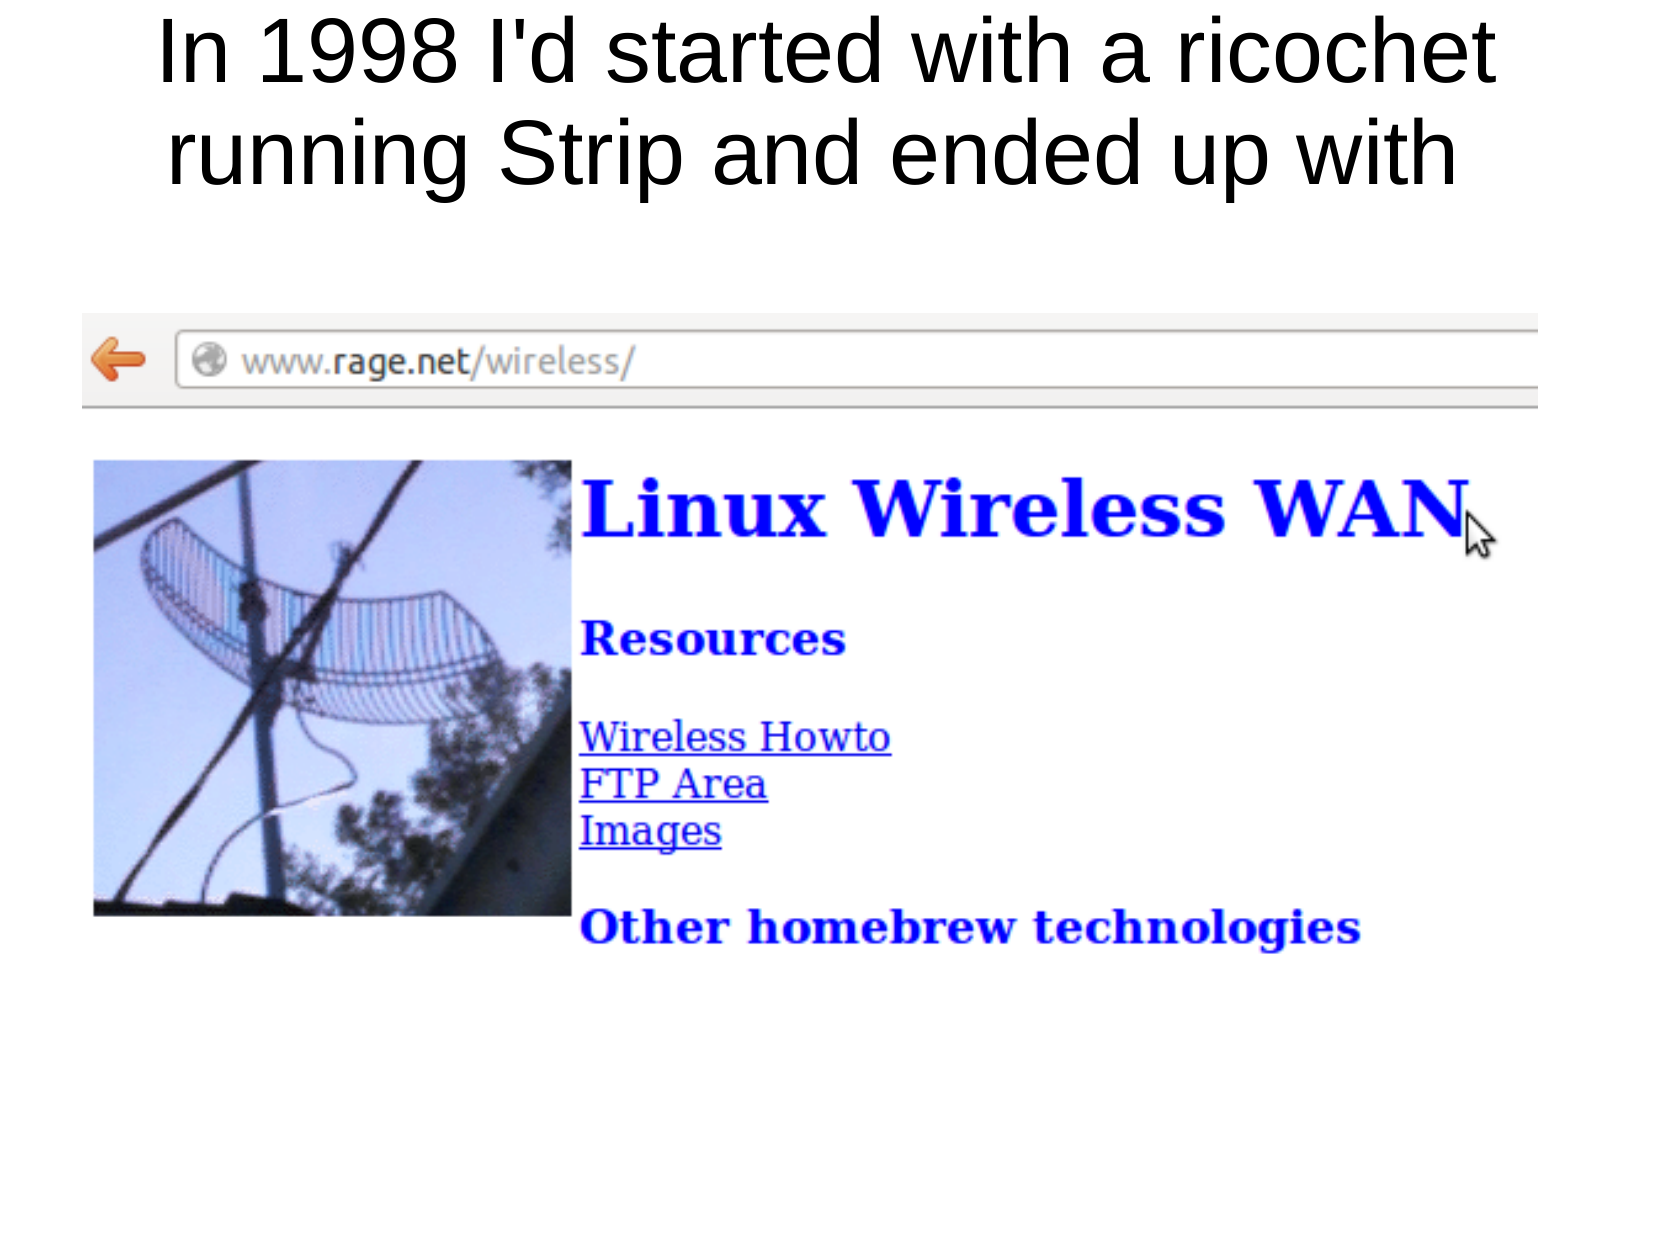

# In 1998 I'd started with a ricochet running Strip and ended up with